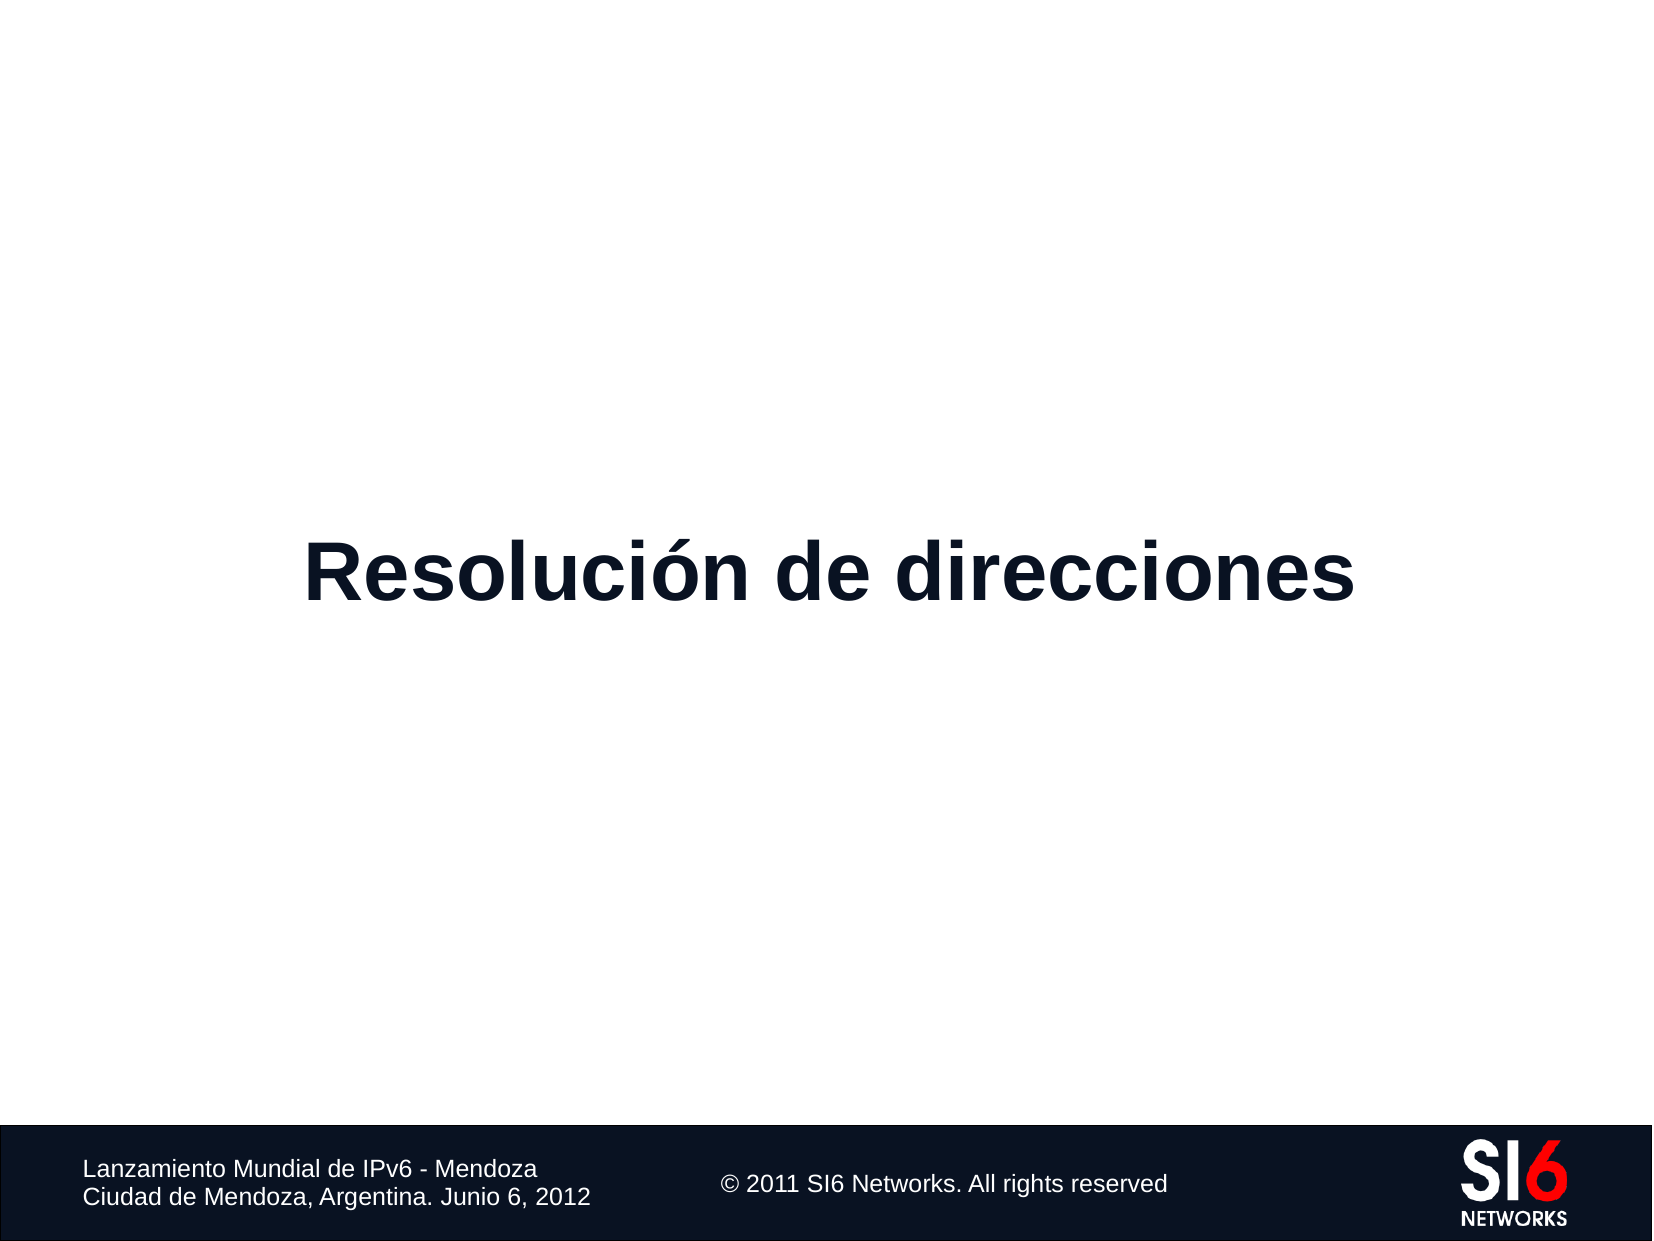

# Resolución de direcciones
Congreso de Seguridad en Computo 2011
21